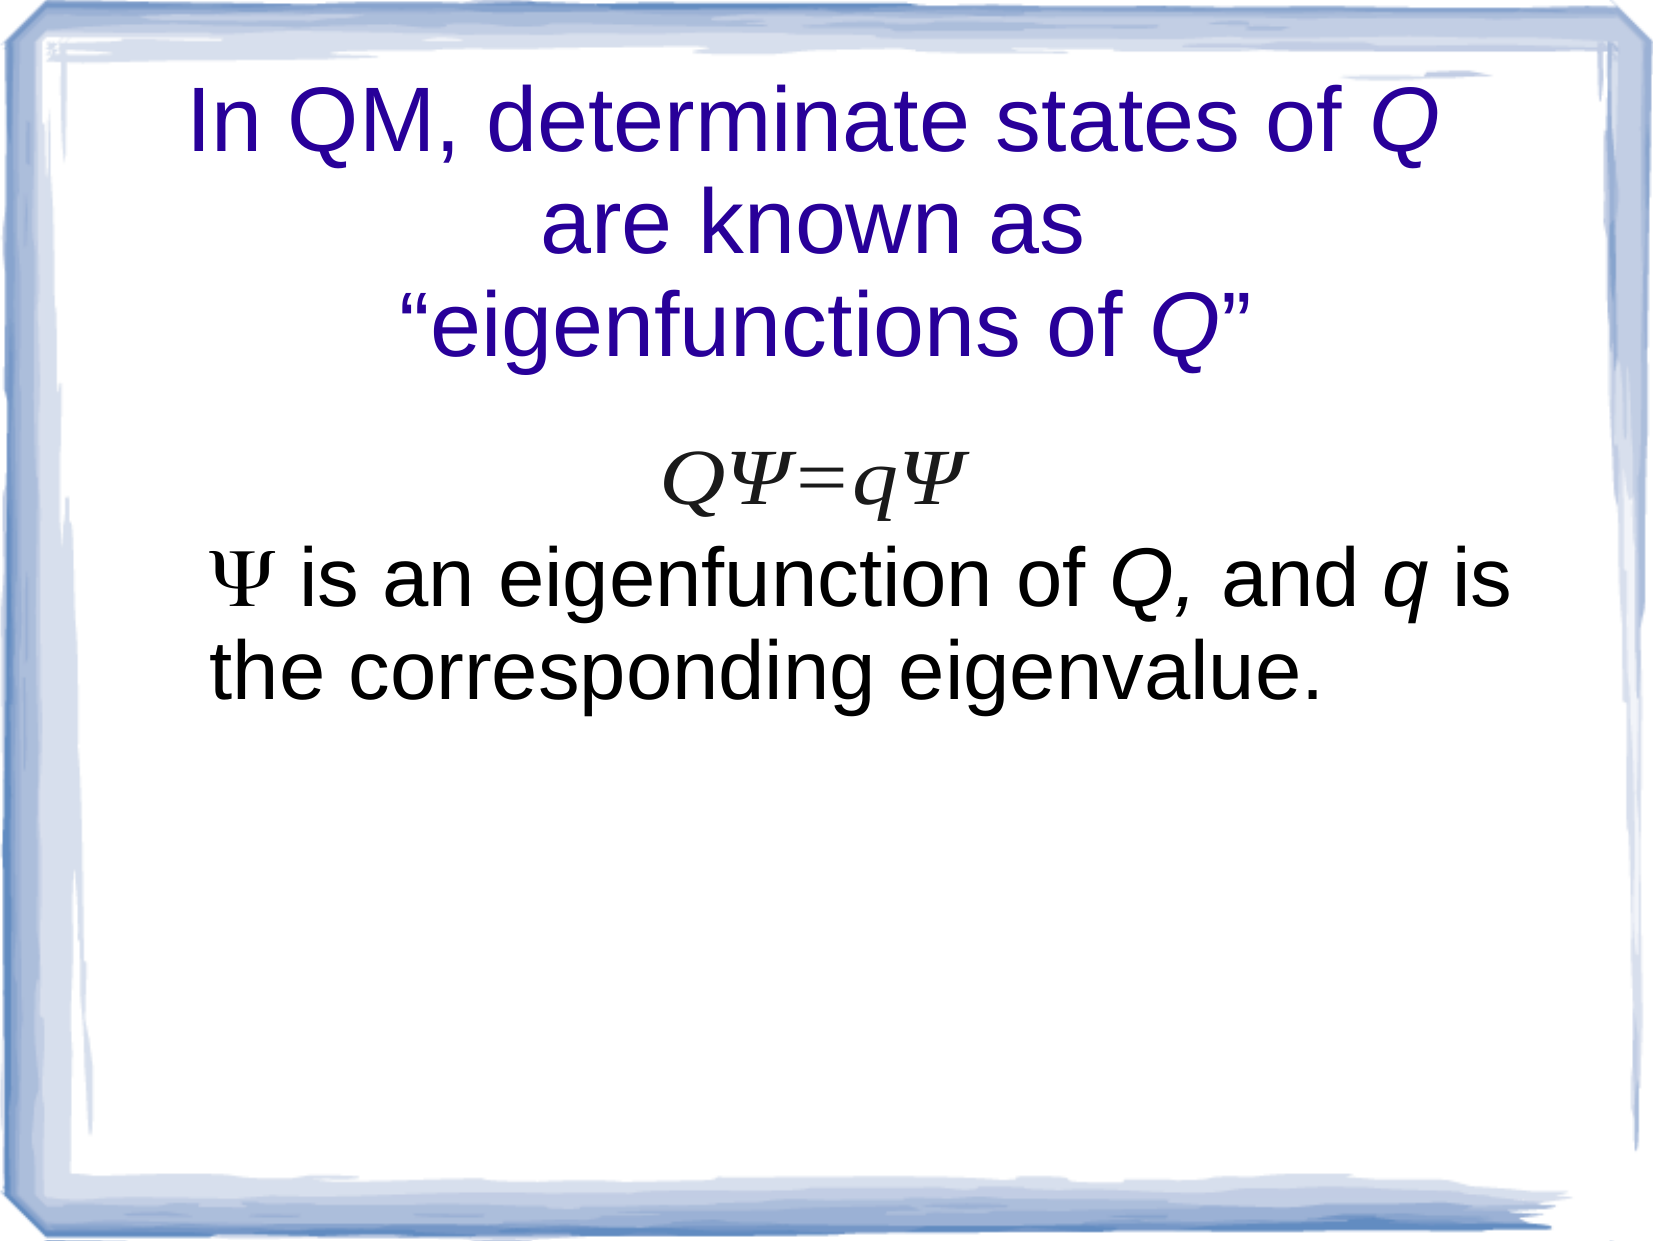

# In QM, determinate states of Q are known as “eigenfunctions of Q”
Y is an eigenfunction of Q, and q is the corresponding eigenvalue.